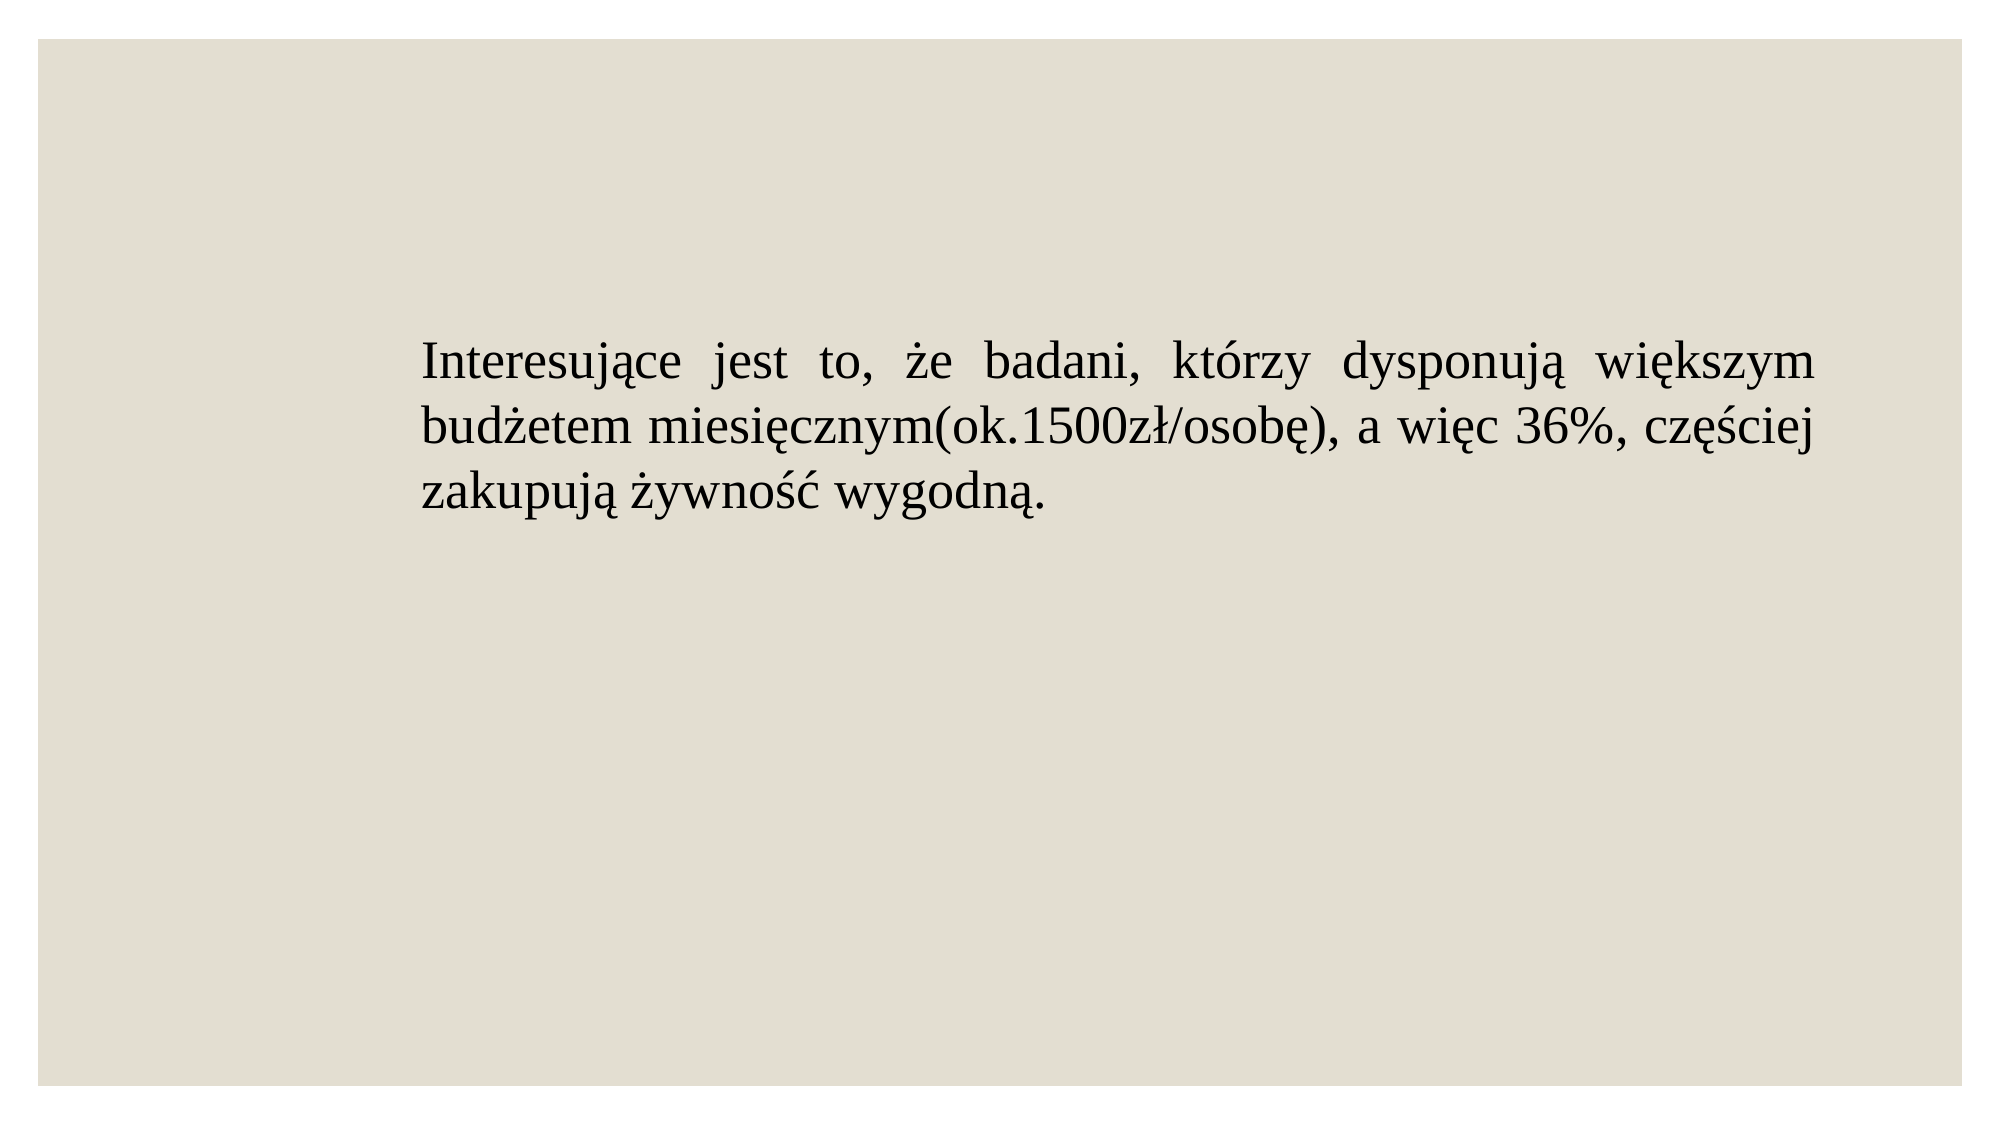

Interesujące jest to, że badani, którzy dysponują większym budżetem miesięcznym(ok.1500zł/osobę), a więc 36%, częściej zakupują żywność wygodną.